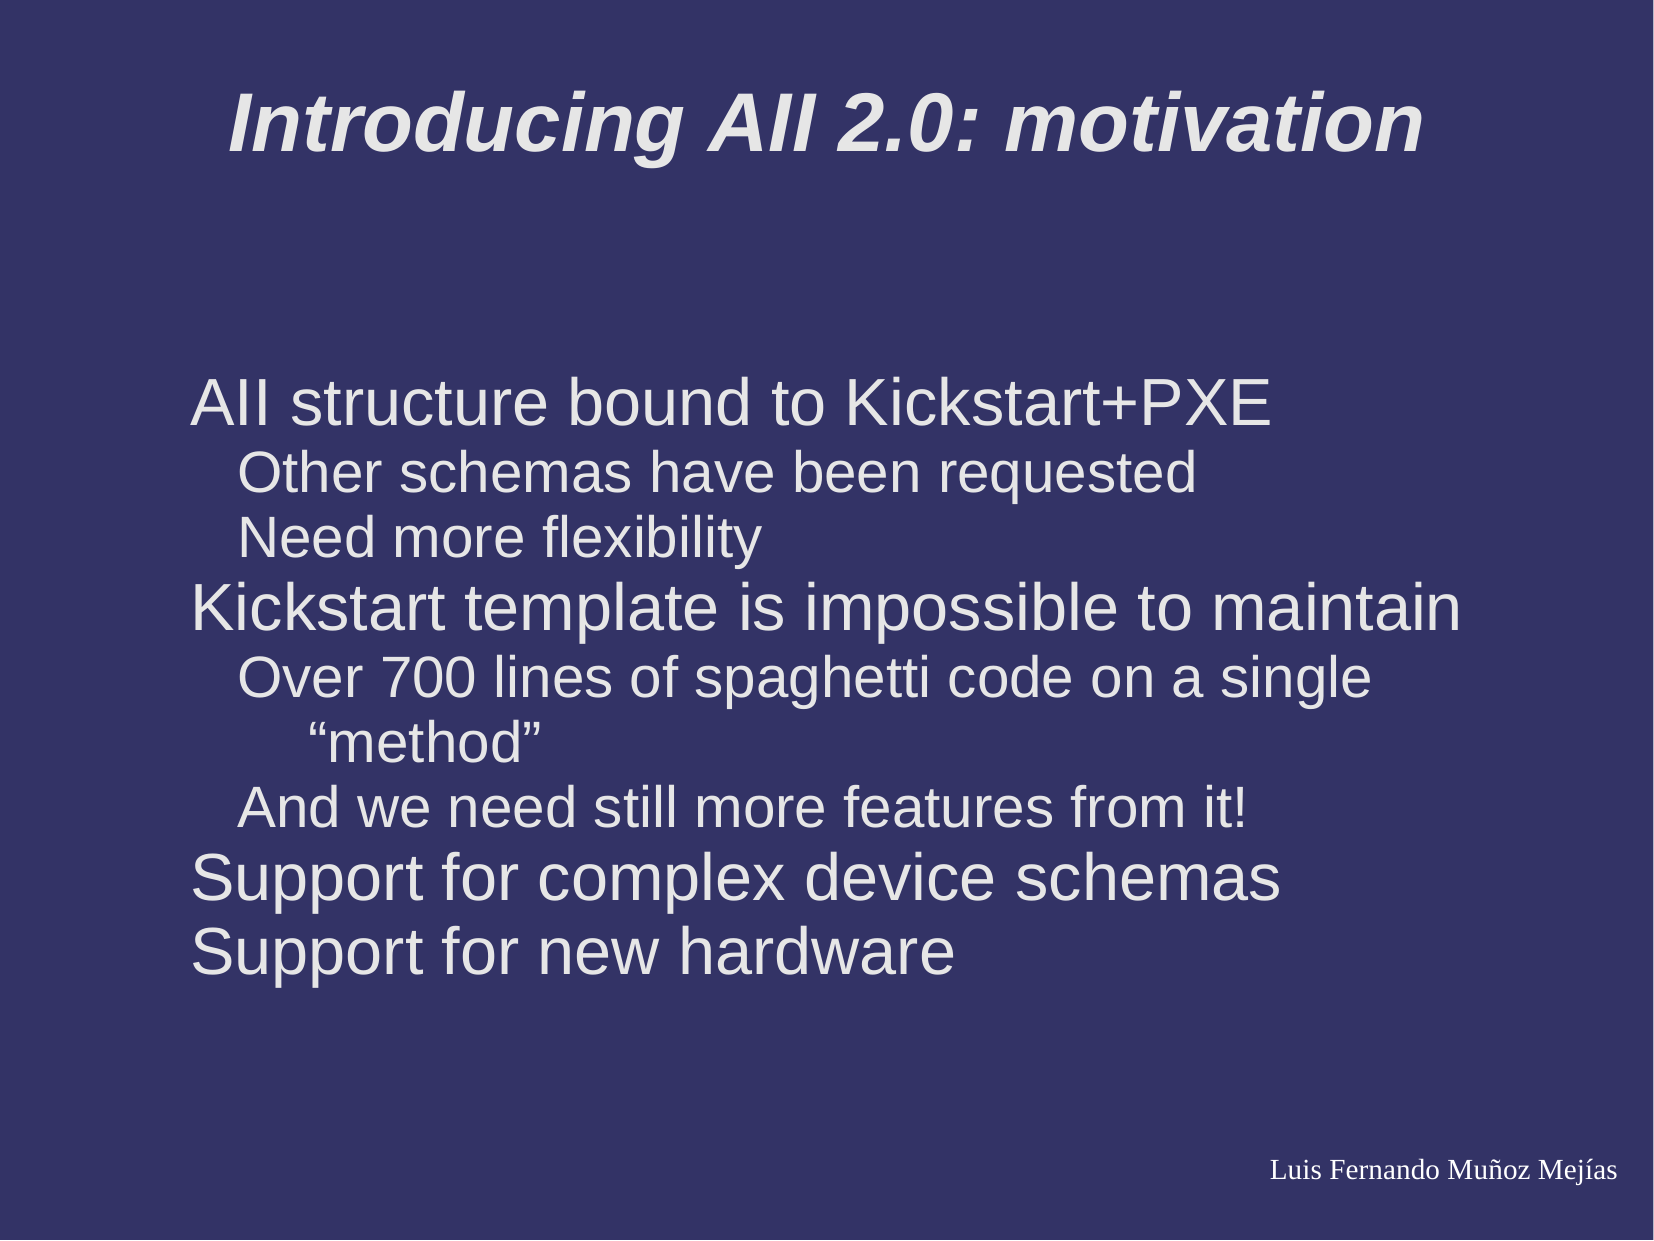

# Introducing AII 2.0: motivation
AII structure bound to Kickstart+PXE
Other schemas have been requested
Need more flexibility
Kickstart template is impossible to maintain
Over 700 lines of spaghetti code on a single “method”
And we need still more features from it!
Support for complex device schemas
Support for new hardware
Luis Fernando Muñoz Mejías